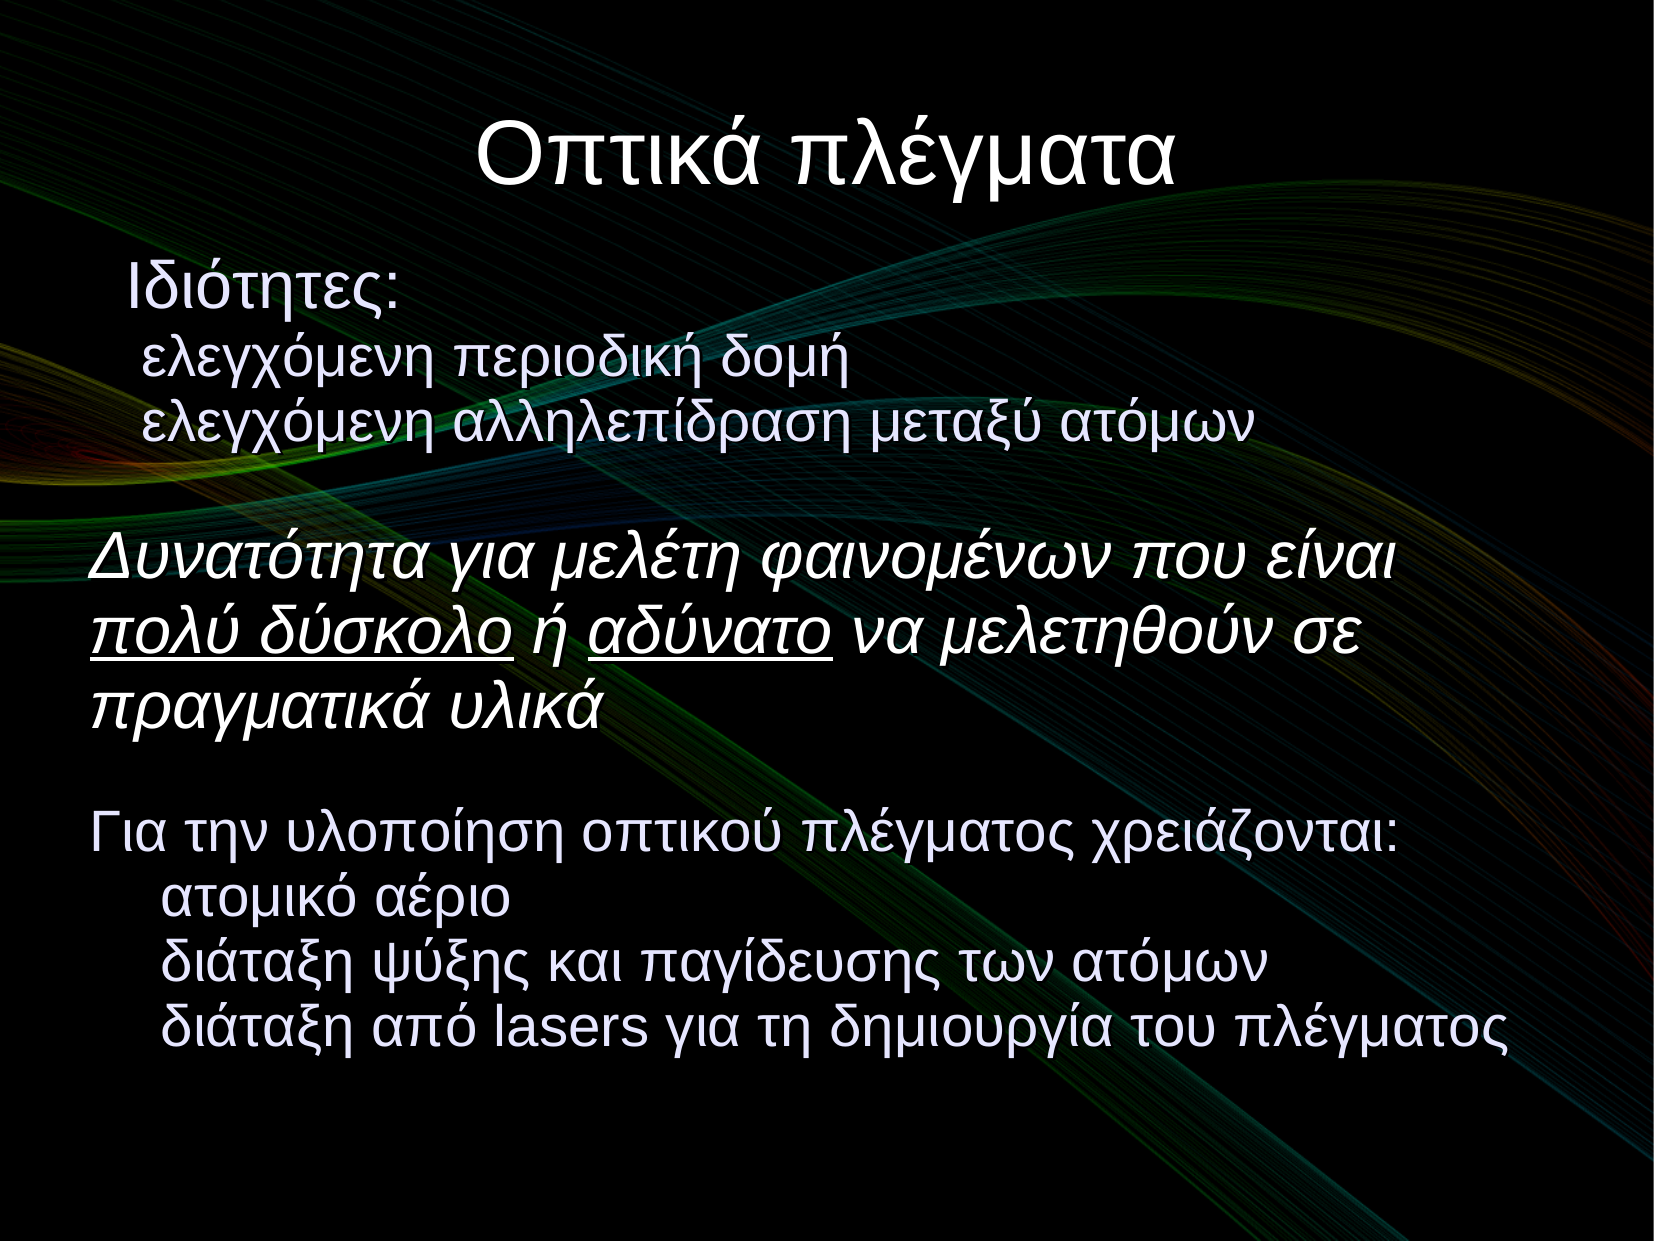

# Οπτικά πλέγματα
Ιδιότητες:
 ελεγχόμενη περιοδική δομή
 ελεγχόμενη αλληλεπίδραση μεταξύ ατόμων
Δυνατότητα για μελέτη φαινομένων που είναι πολύ δύσκολο ή αδύνατο να μελετηθούν σε πραγματικά υλικά
Για την υλοποίηση οπτικού πλέγματος χρειάζονται:
ατομικό αέριο
διάταξη ψύξης και παγίδευσης των ατόμων
διάταξη από lasers για τη δημιουργία του πλέγματος